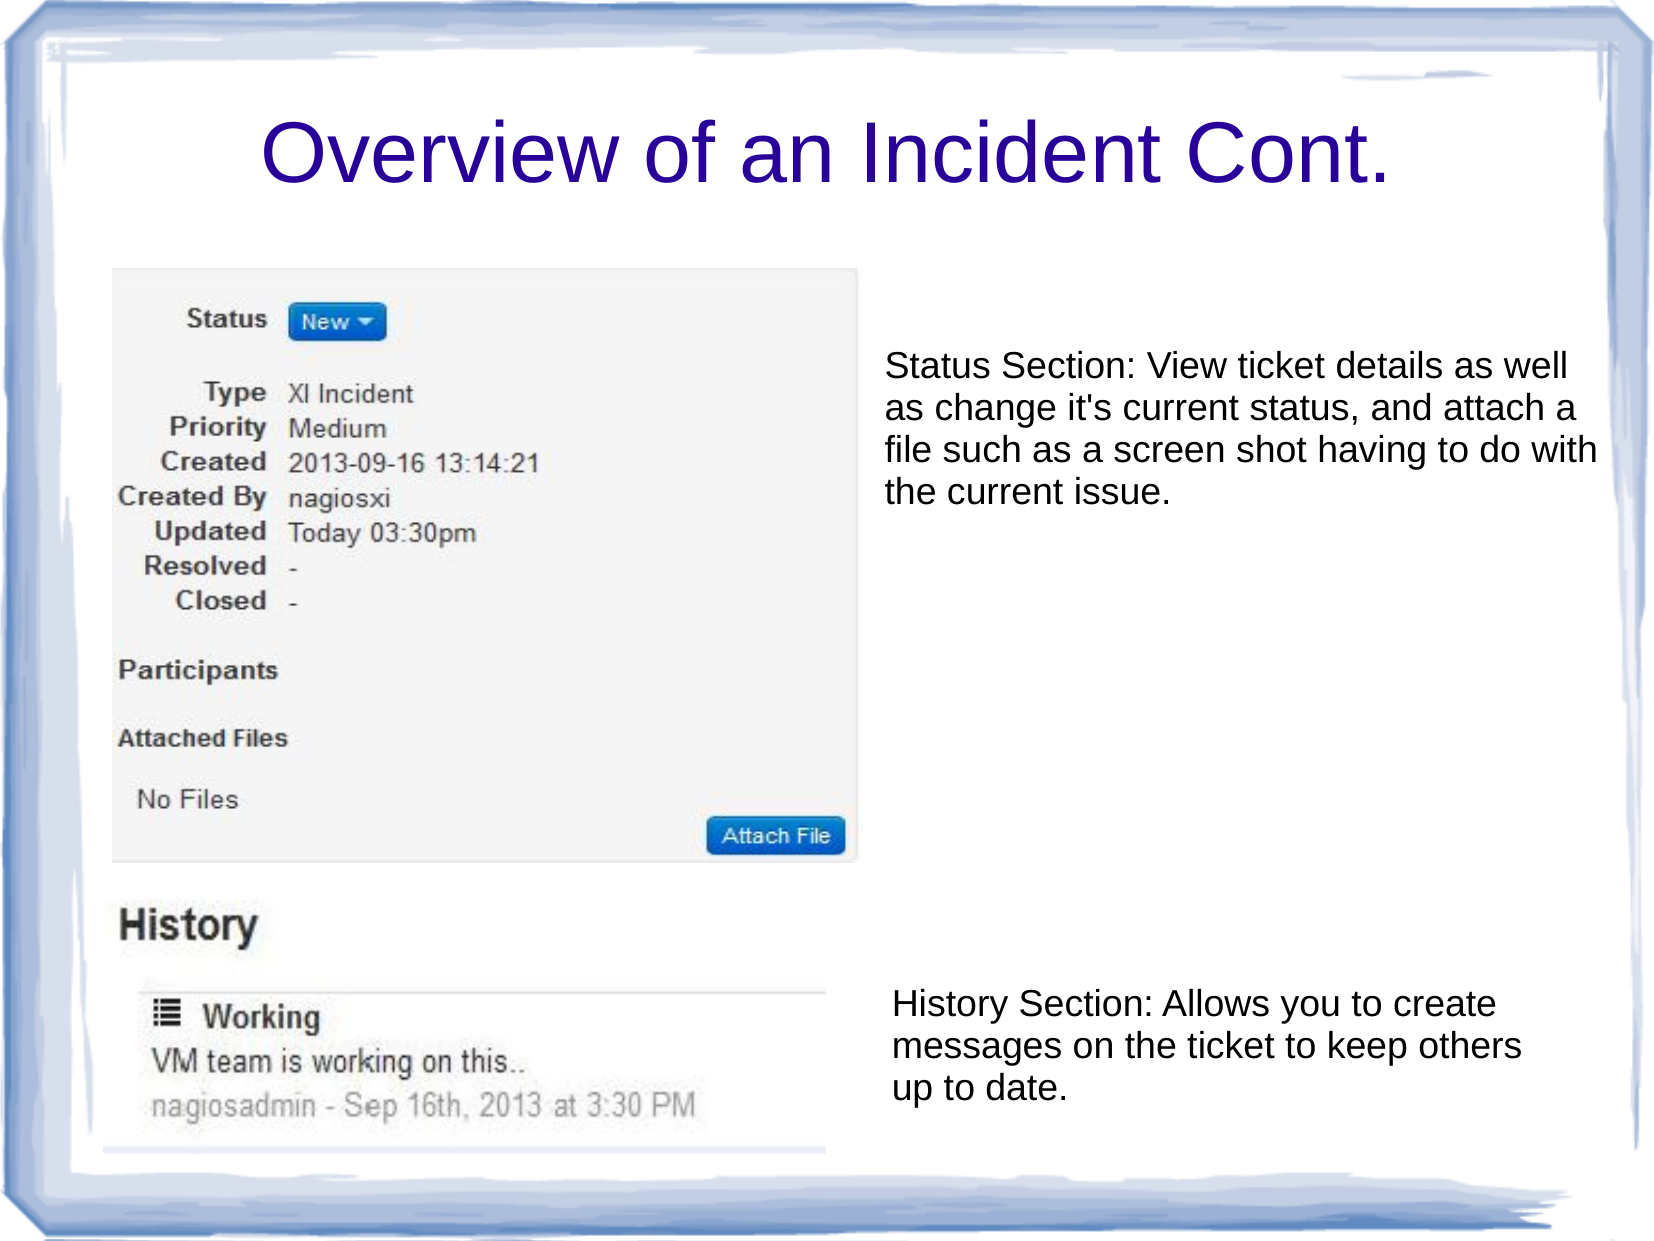

# Overview of an Incident Cont.
Status Section: View ticket details as well
as change it's current status, and attach a
file such as a screen shot having to do with
the current issue.
History Section: Allows you to create
messages on the ticket to keep others
up to date.